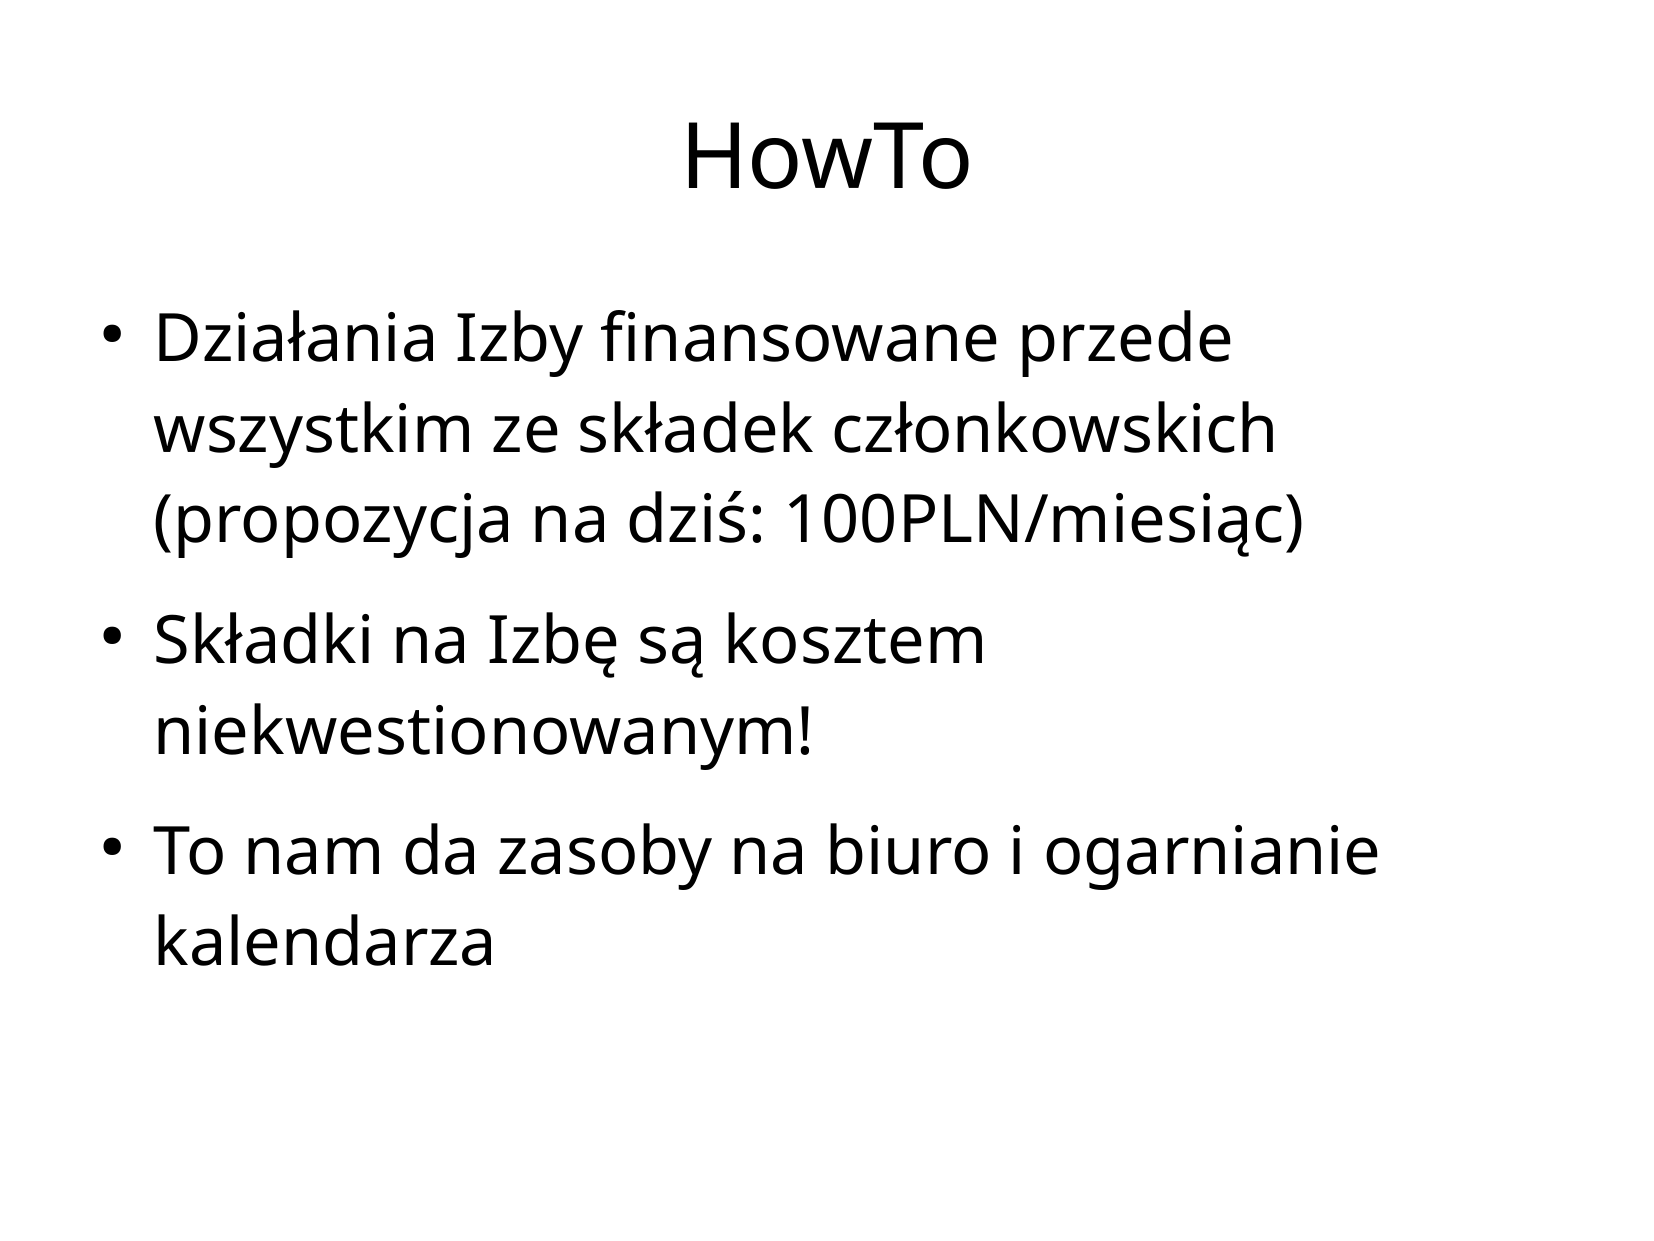

# HowTo
Działania Izby finansowane przede wszystkim ze składek członkowskich
(propozycja na dziś: 100PLN/miesiąc)
Składki na Izbę są kosztem niekwestionowanym!
To nam da zasoby na biuro i ogarnianie kalendarza